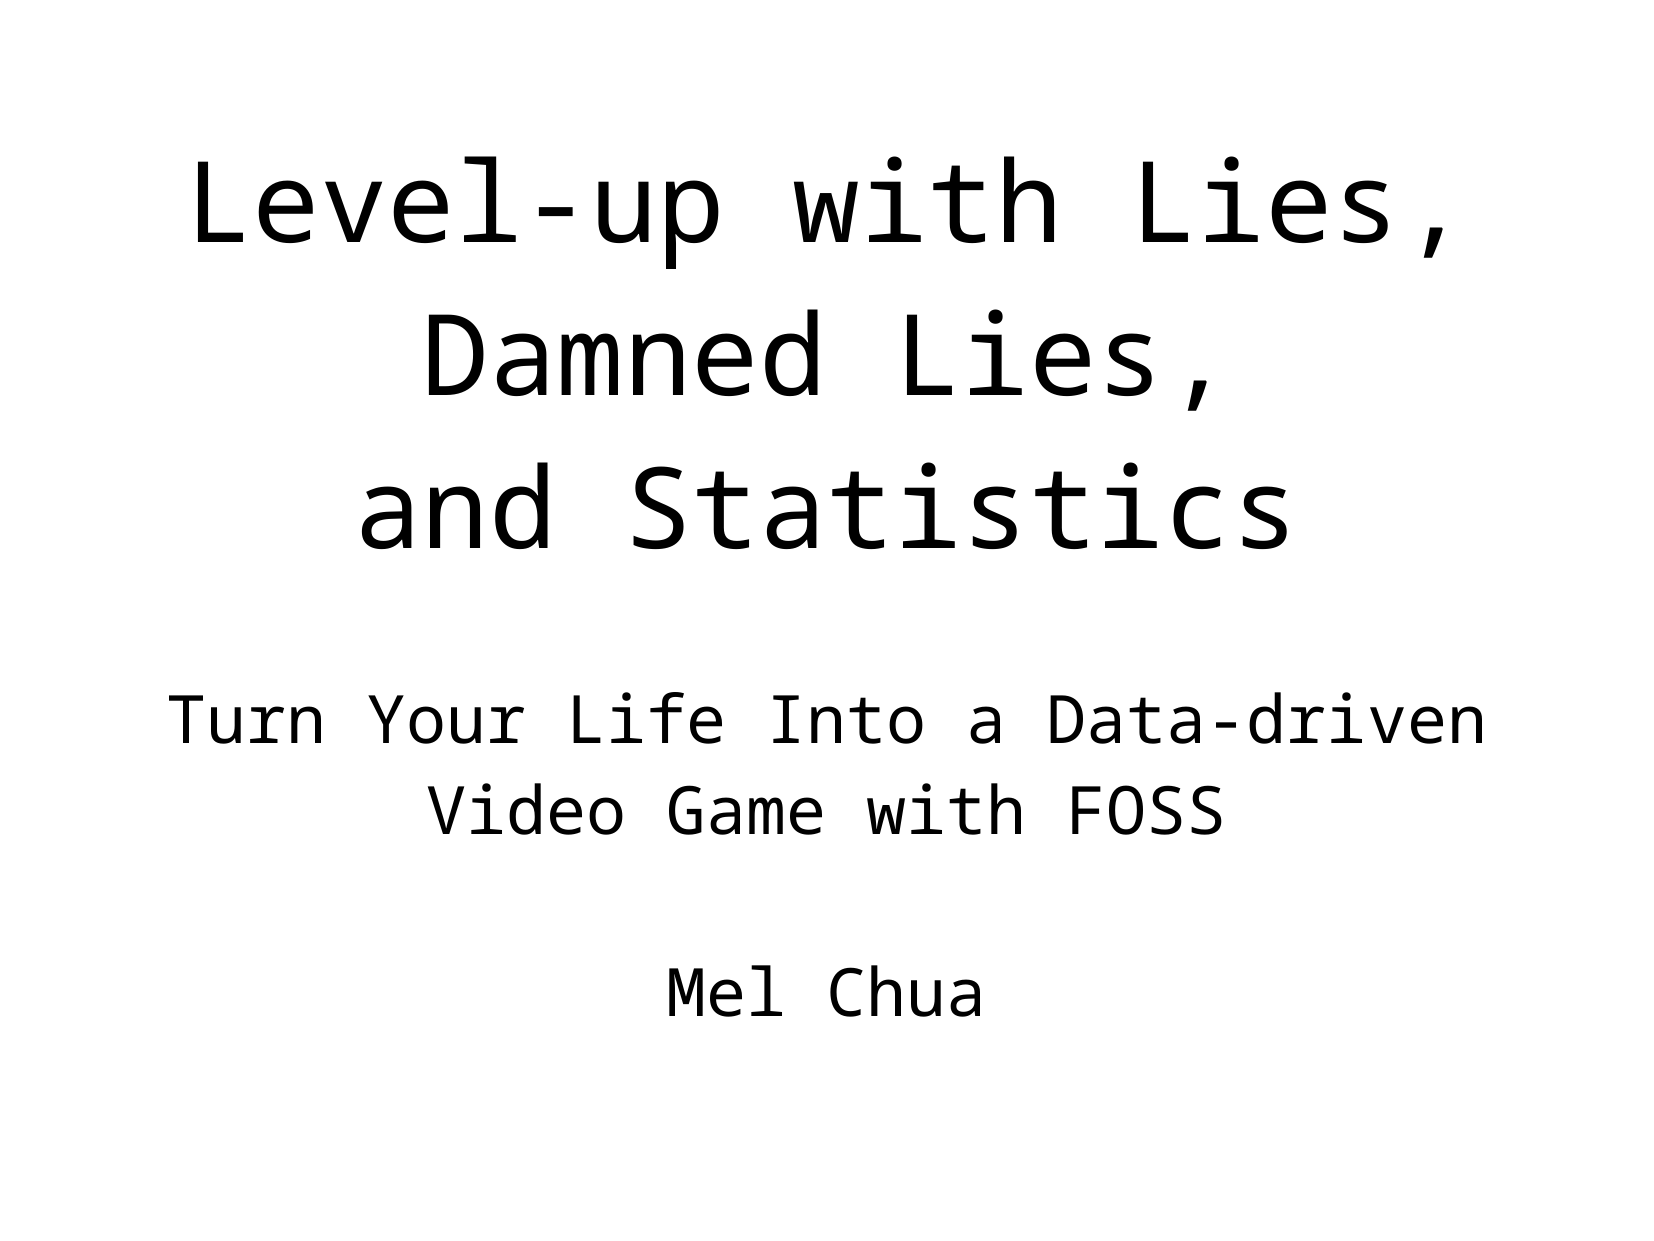

# Level-up with Lies,
Damned Lies,
and Statistics
Turn Your Life Into a Data-driven Video Game with FOSS
Mel Chua